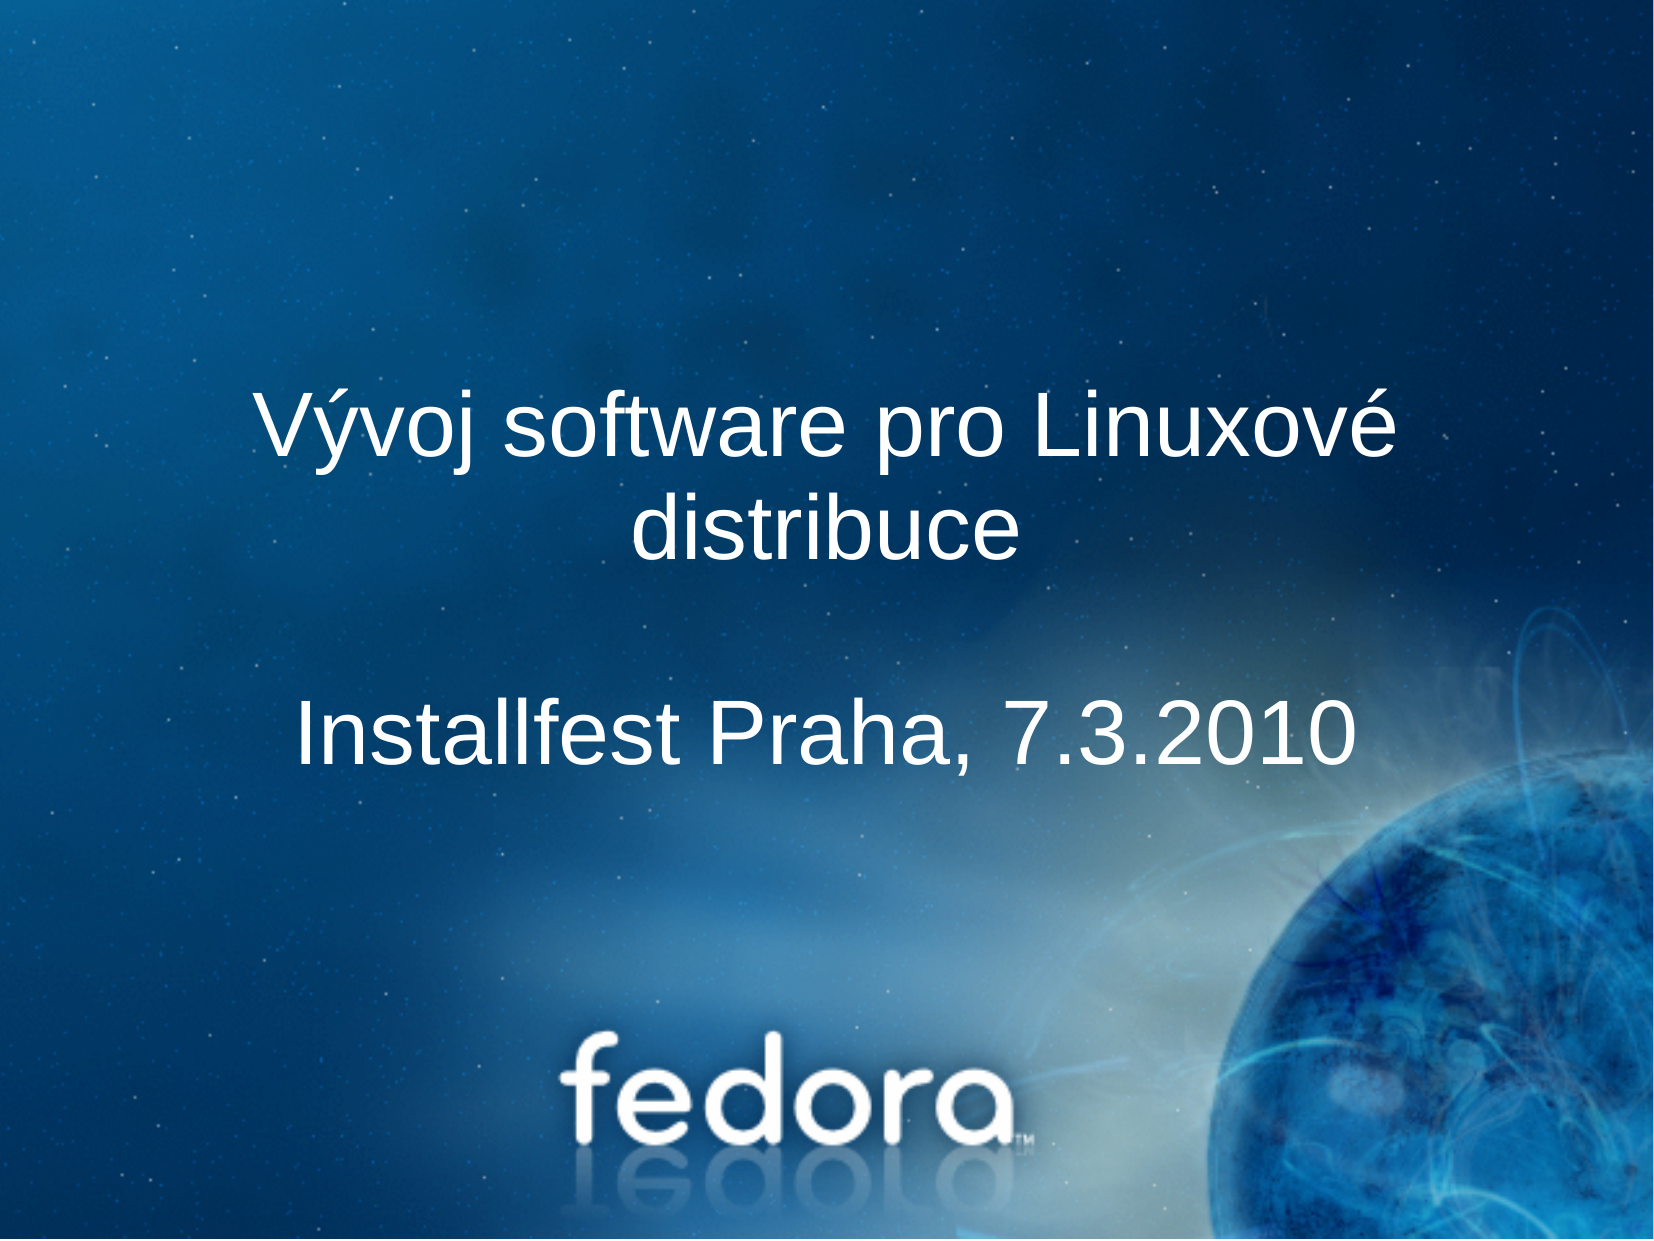

# Vývoj software pro Linuxové distribuce Installfest Praha, 7.3.2010